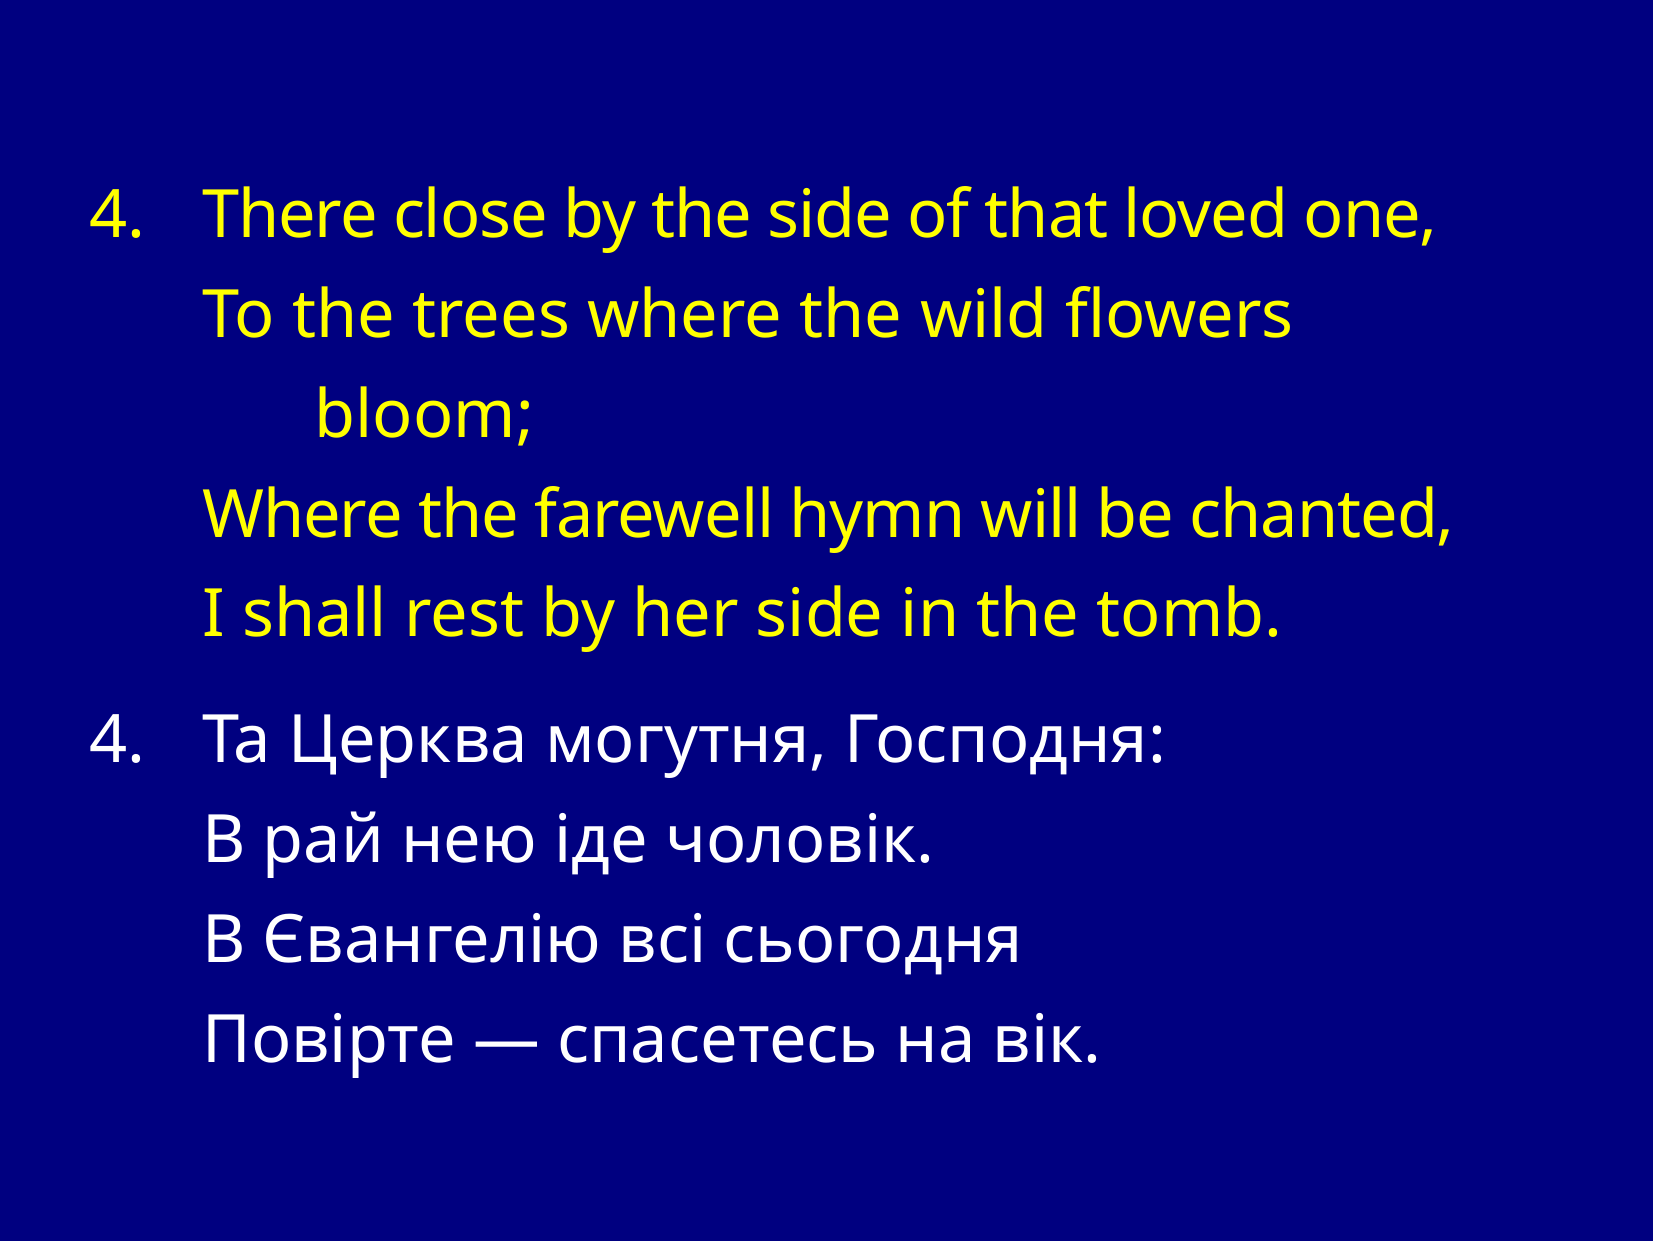

4.	There close by the side of that loved one,
	To the trees where the wild flowers
		bloom;
	Where the farewell hymn will be chanted,
	I shall rest by her side in the tomb.
4.	Та Церква могутня, Господня:
	В рай нею іде чоловік.
	В Євангелію всі сьогодня
	Повірте ― спасетесь на вік.